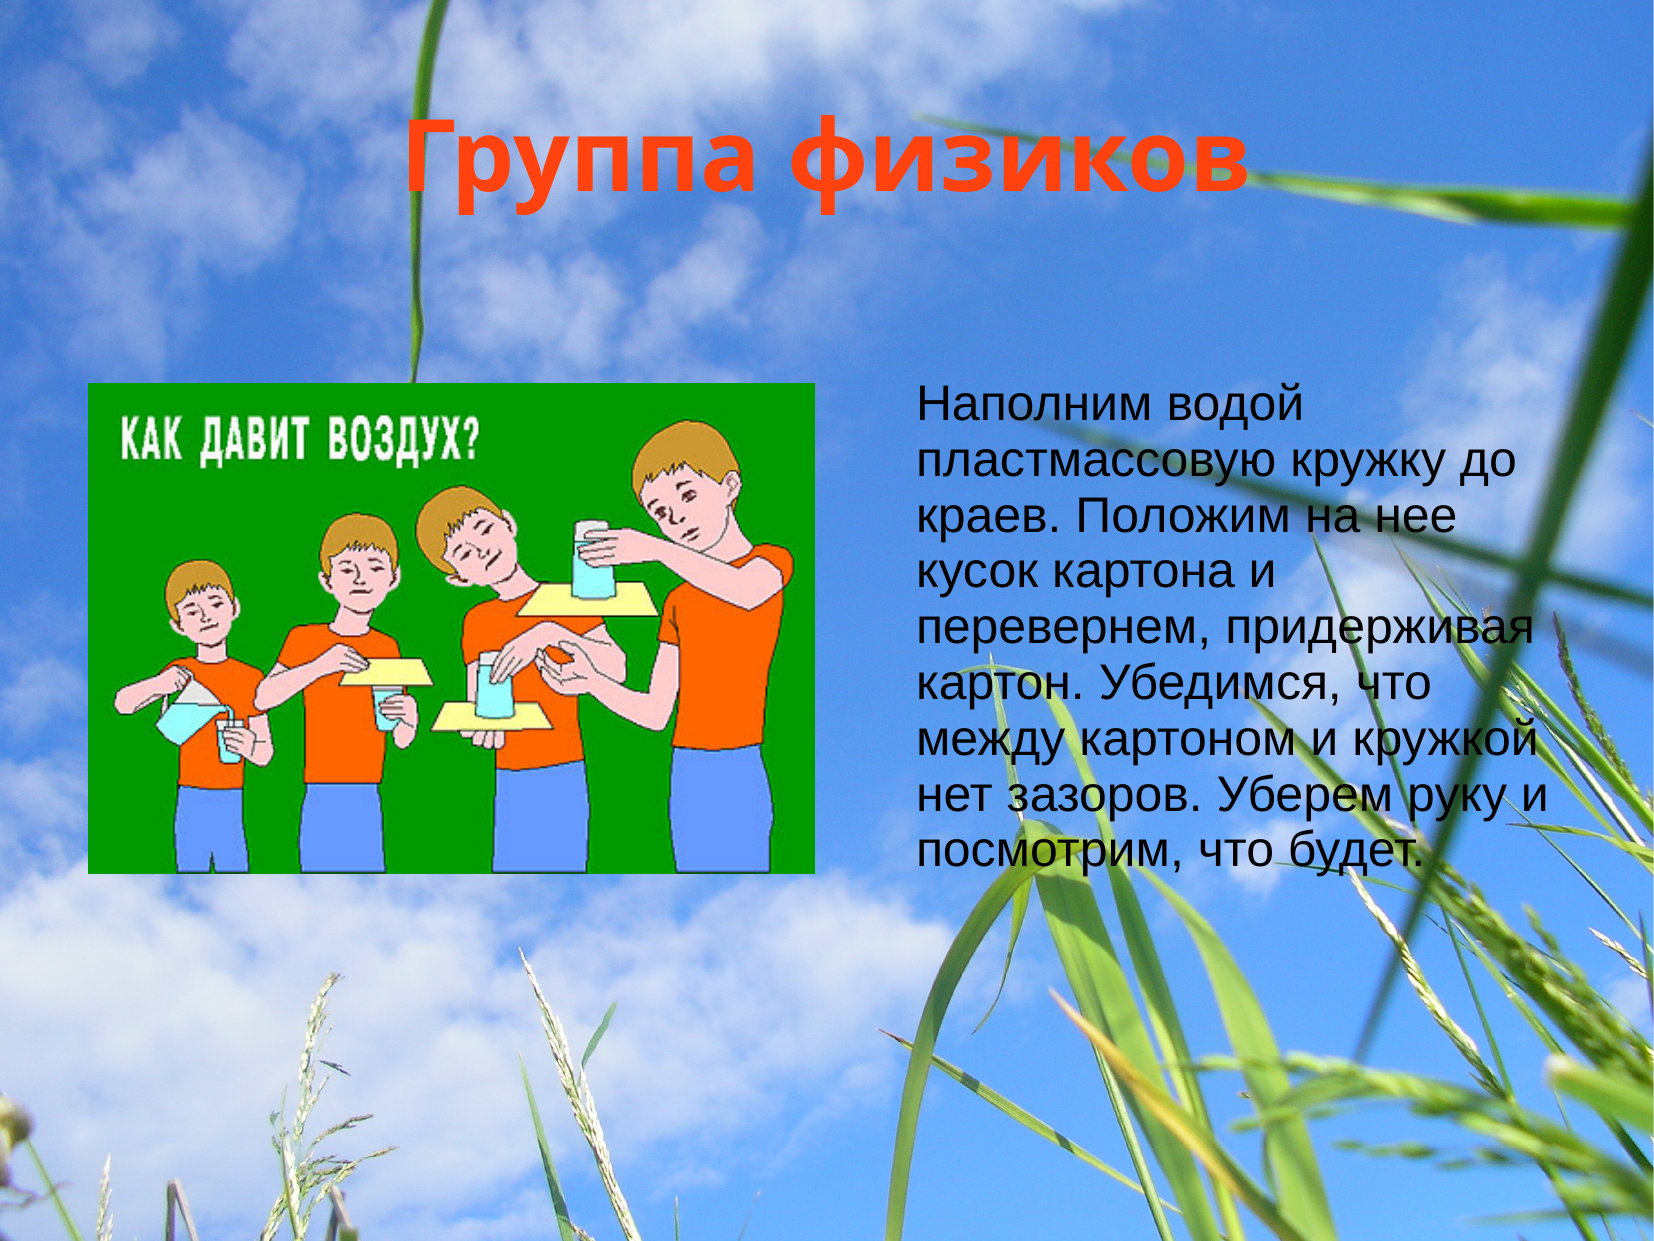

# Группа физиков
Наполним водой пластмассовую кружку до краев. Положим на нее кусок картона и перевернем, придерживая картон. Убедимся, что между картоном и кружкой нет зазоров. Уберем руку и посмотрим, что будет.